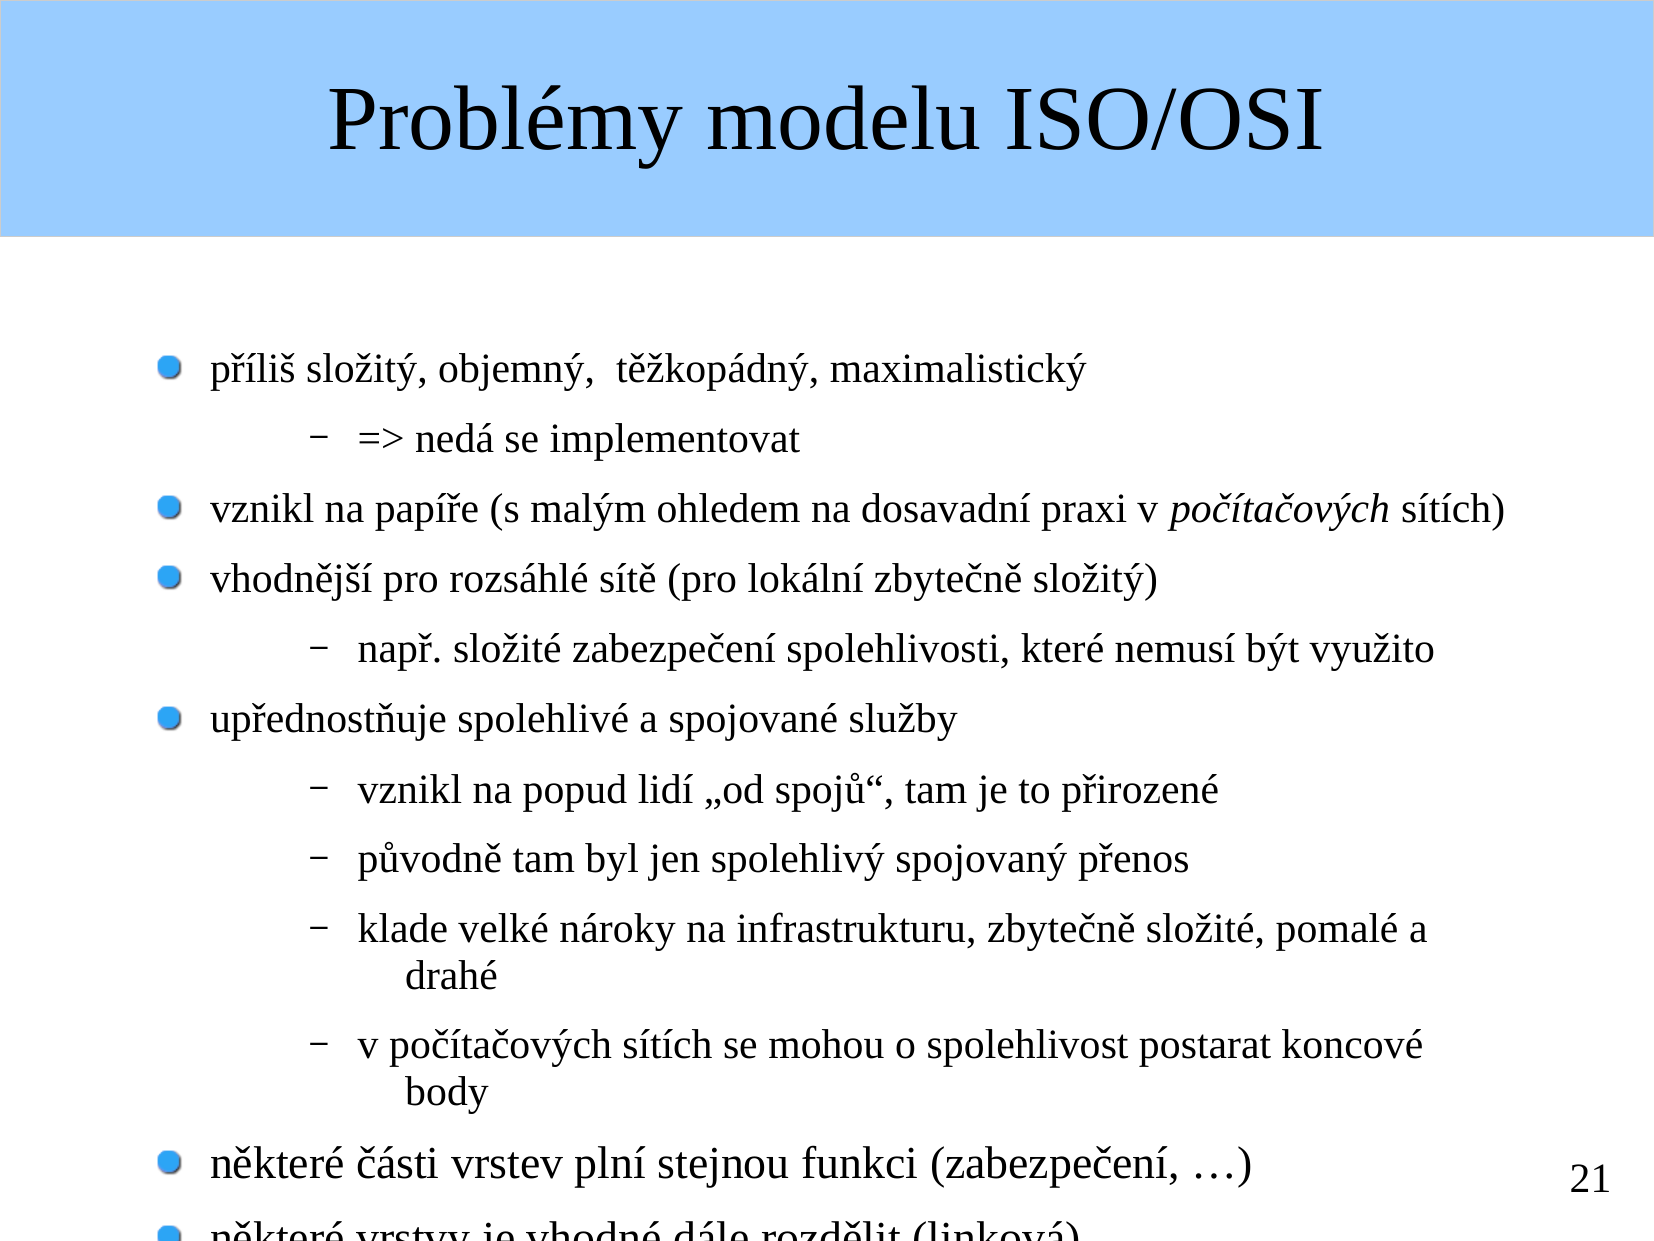

# Problémy modelu ISO/OSI
příliš složitý, objemný, těžkopádný, maximalistický
=> nedá se implementovat
vznikl na papíře (s malým ohledem na dosavadní praxi v počítačových sítích)
vhodnější pro rozsáhlé sítě (pro lokální zbytečně složitý)
např. složité zabezpečení spolehlivosti, které nemusí být využito
upřednostňuje spolehlivé a spojované služby
vznikl na popud lidí „od spojů“, tam je to přirozené
původně tam byl jen spolehlivý spojovaný přenos
klade velké nároky na infrastrukturu, zbytečně složité, pomalé a drahé
v počítačových sítích se mohou o spolehlivost postarat koncové body
některé části vrstev plní stejnou funkci (zabezpečení, …)
některé vrstvy je vhodné dále rozdělit (linková)